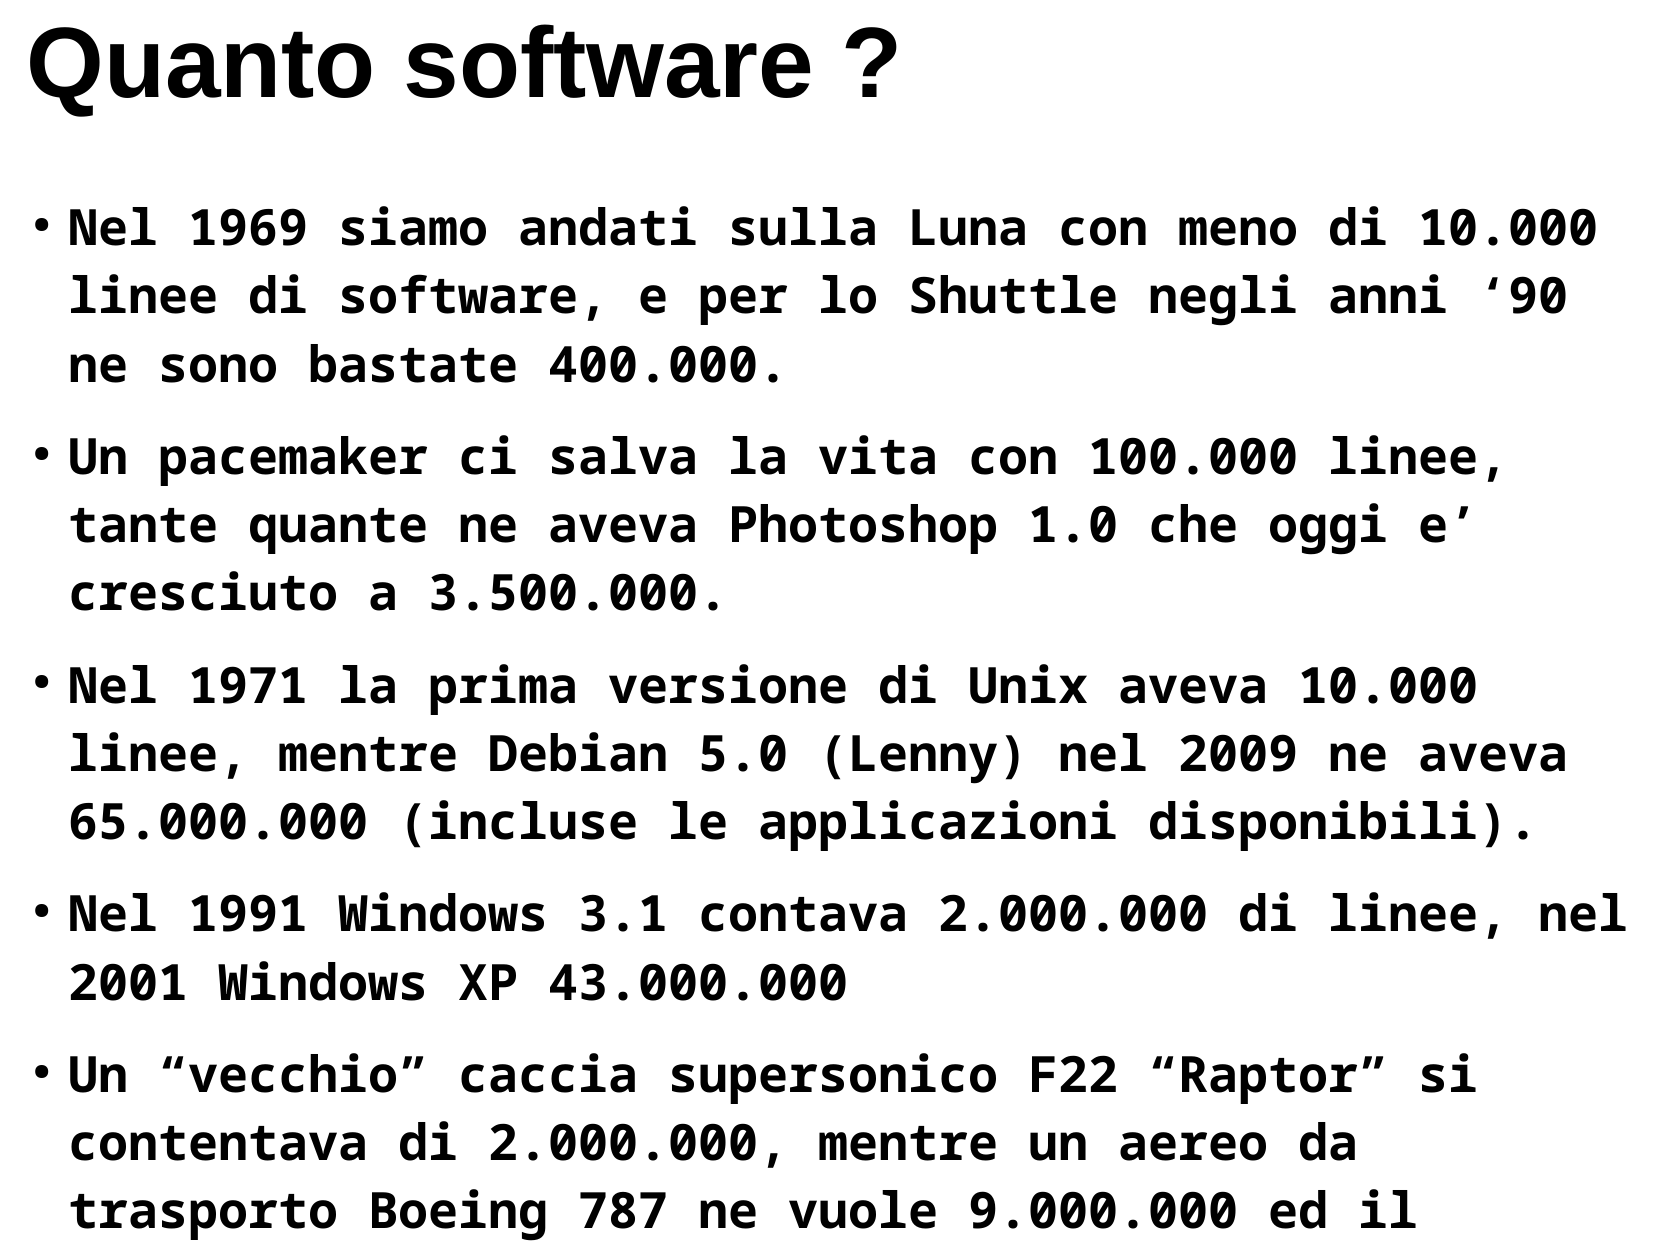

Quanto software ?
Nel 1969 siamo andati sulla Luna con meno di 10.000 linee di software, e per lo Shuttle negli anni ‘90 ne sono bastate 400.000.
Un pacemaker ci salva la vita con 100.000 linee, tante quante ne aveva Photoshop 1.0 che oggi e’ cresciuto a 3.500.000.
Nel 1971 la prima versione di Unix aveva 10.000 linee, mentre Debian 5.0 (Lenny) nel 2009 ne aveva 65.000.000 (incluse le applicazioni disponibili).
Nel 1991 Windows 3.1 contava 2.000.000 di linee, nel 2001 Windows XP 43.000.000
Un “vecchio” caccia supersonico F22 “Raptor” si contentava di 2.000.000, mentre un aereo da trasporto Boeing 787 ne vuole 9.000.000 ed il famigerato F35 45.000.000